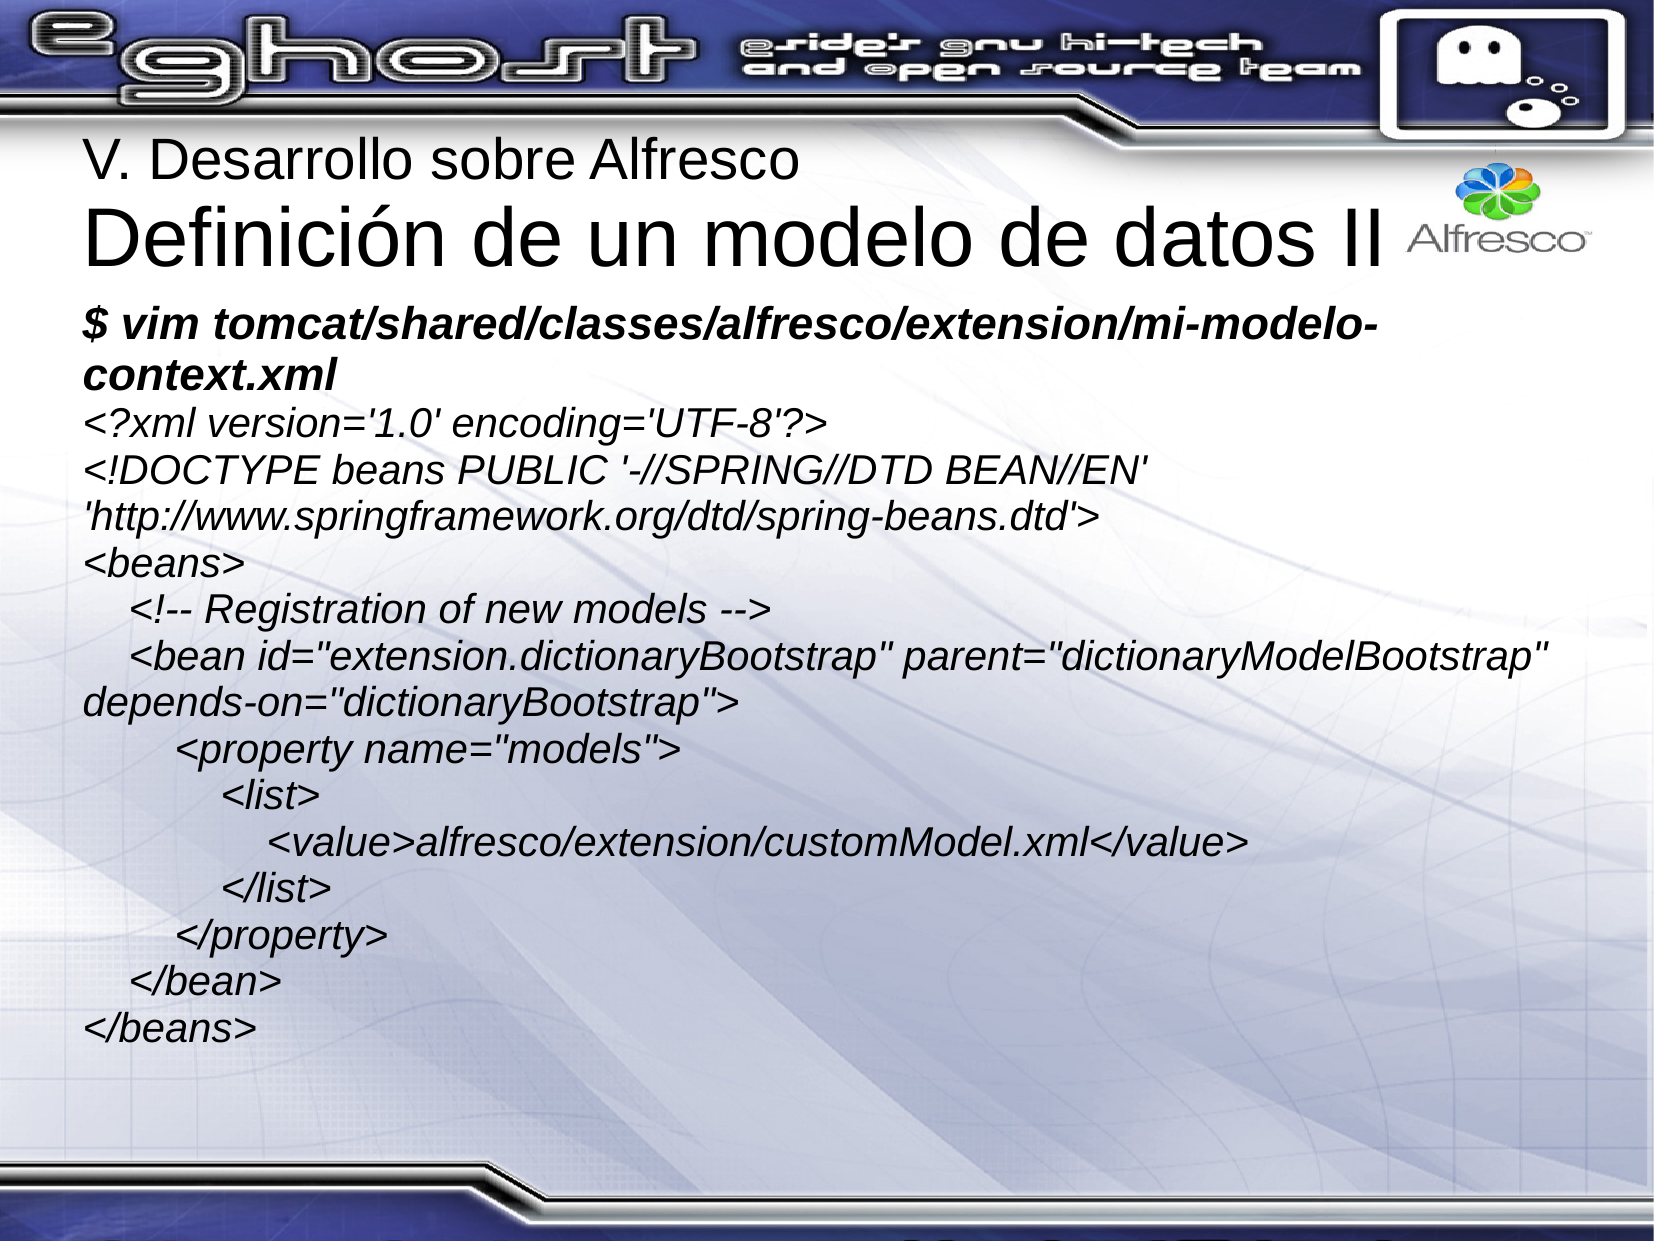

# V. Desarrollo sobre Alfresco Definición de un modelo de datos II
$ vim tomcat/shared/classes/alfresco/extension/mi-modelo-context.xml
<?xml version='1.0' encoding='UTF-8'?>
<!DOCTYPE beans PUBLIC '-//SPRING//DTD BEAN//EN' 'http://www.springframework.org/dtd/spring-beans.dtd'>
<beans>
 <!-- Registration of new models -->
 <bean id="extension.dictionaryBootstrap" parent="dictionaryModelBootstrap" depends-on="dictionaryBootstrap">
 <property name="models">
 <list>
 <value>alfresco/extension/customModel.xml</value>
 </list>
 </property>
 </bean>
</beans>